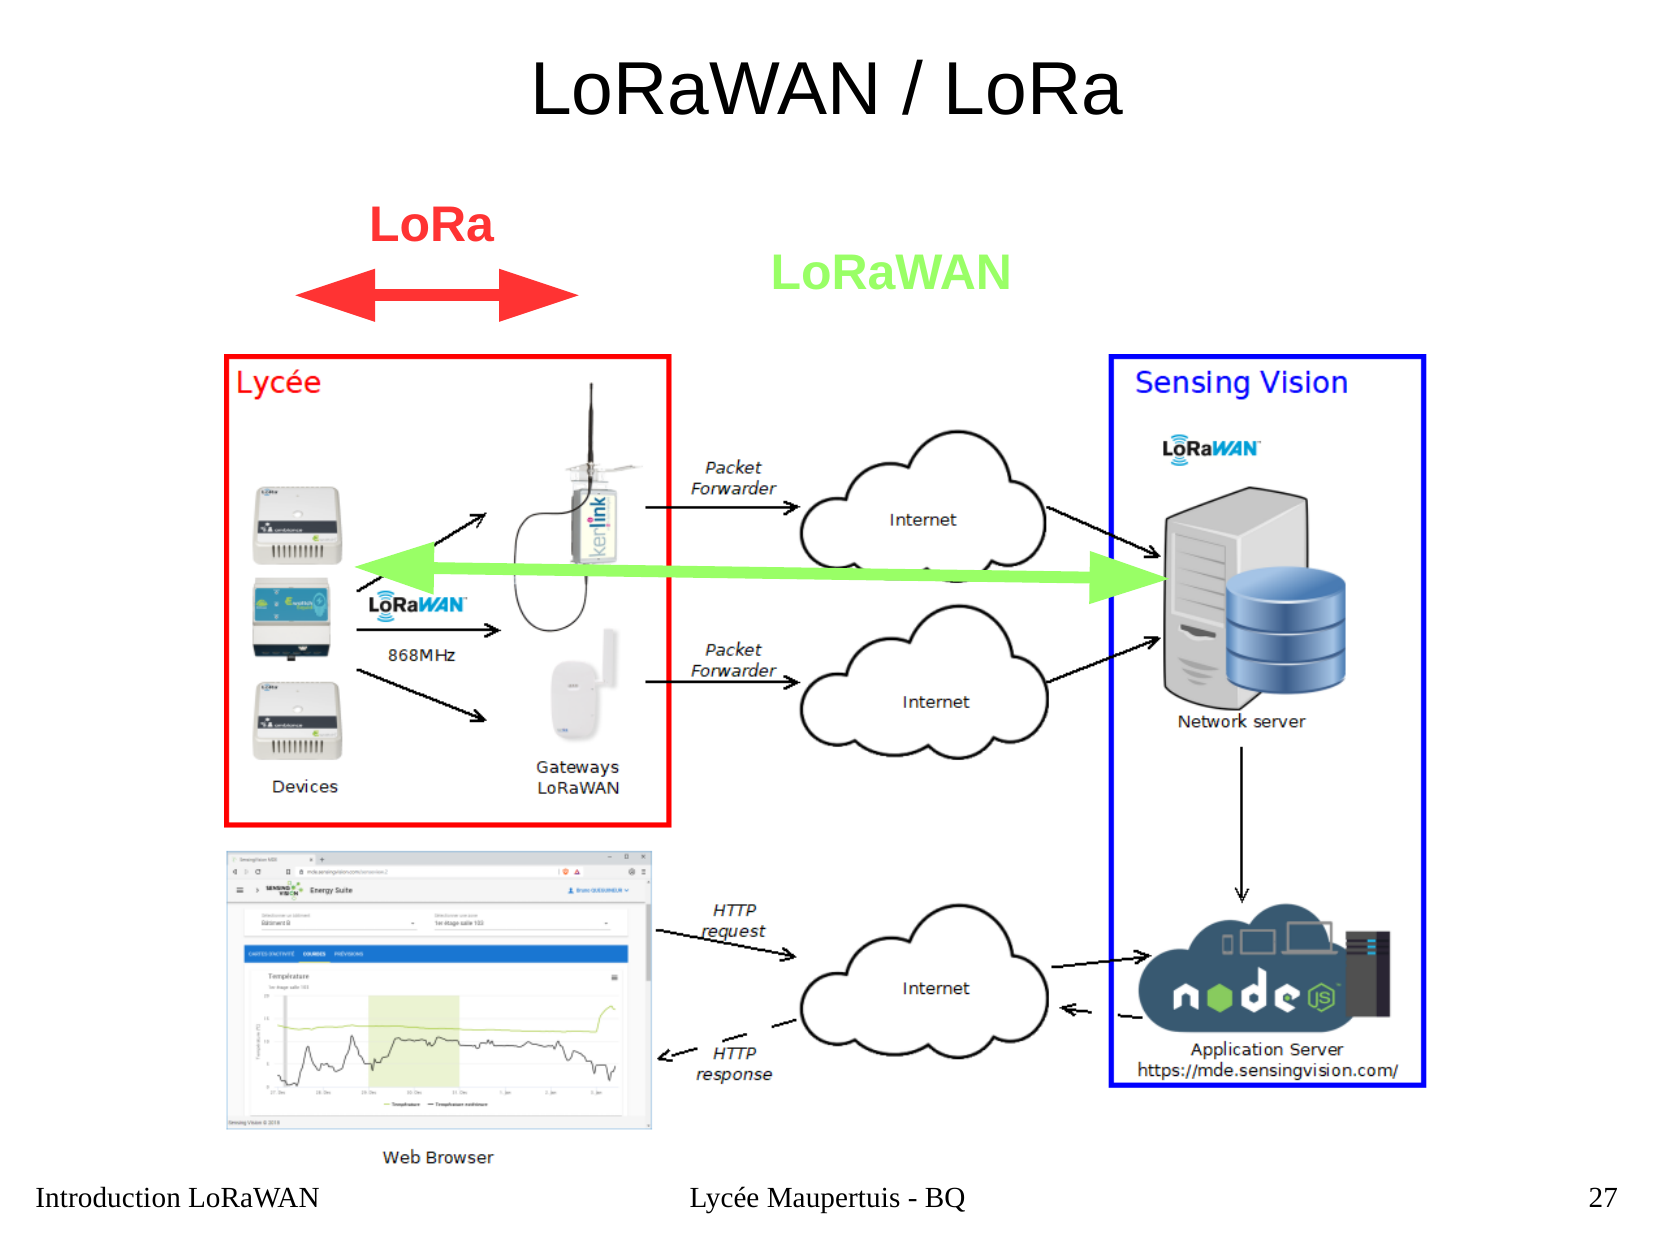

# LoRaWAN / LoRa
LoRa
LoRaWAN
Introduction LoRaWAN
Lycée Maupertuis - BQ
27